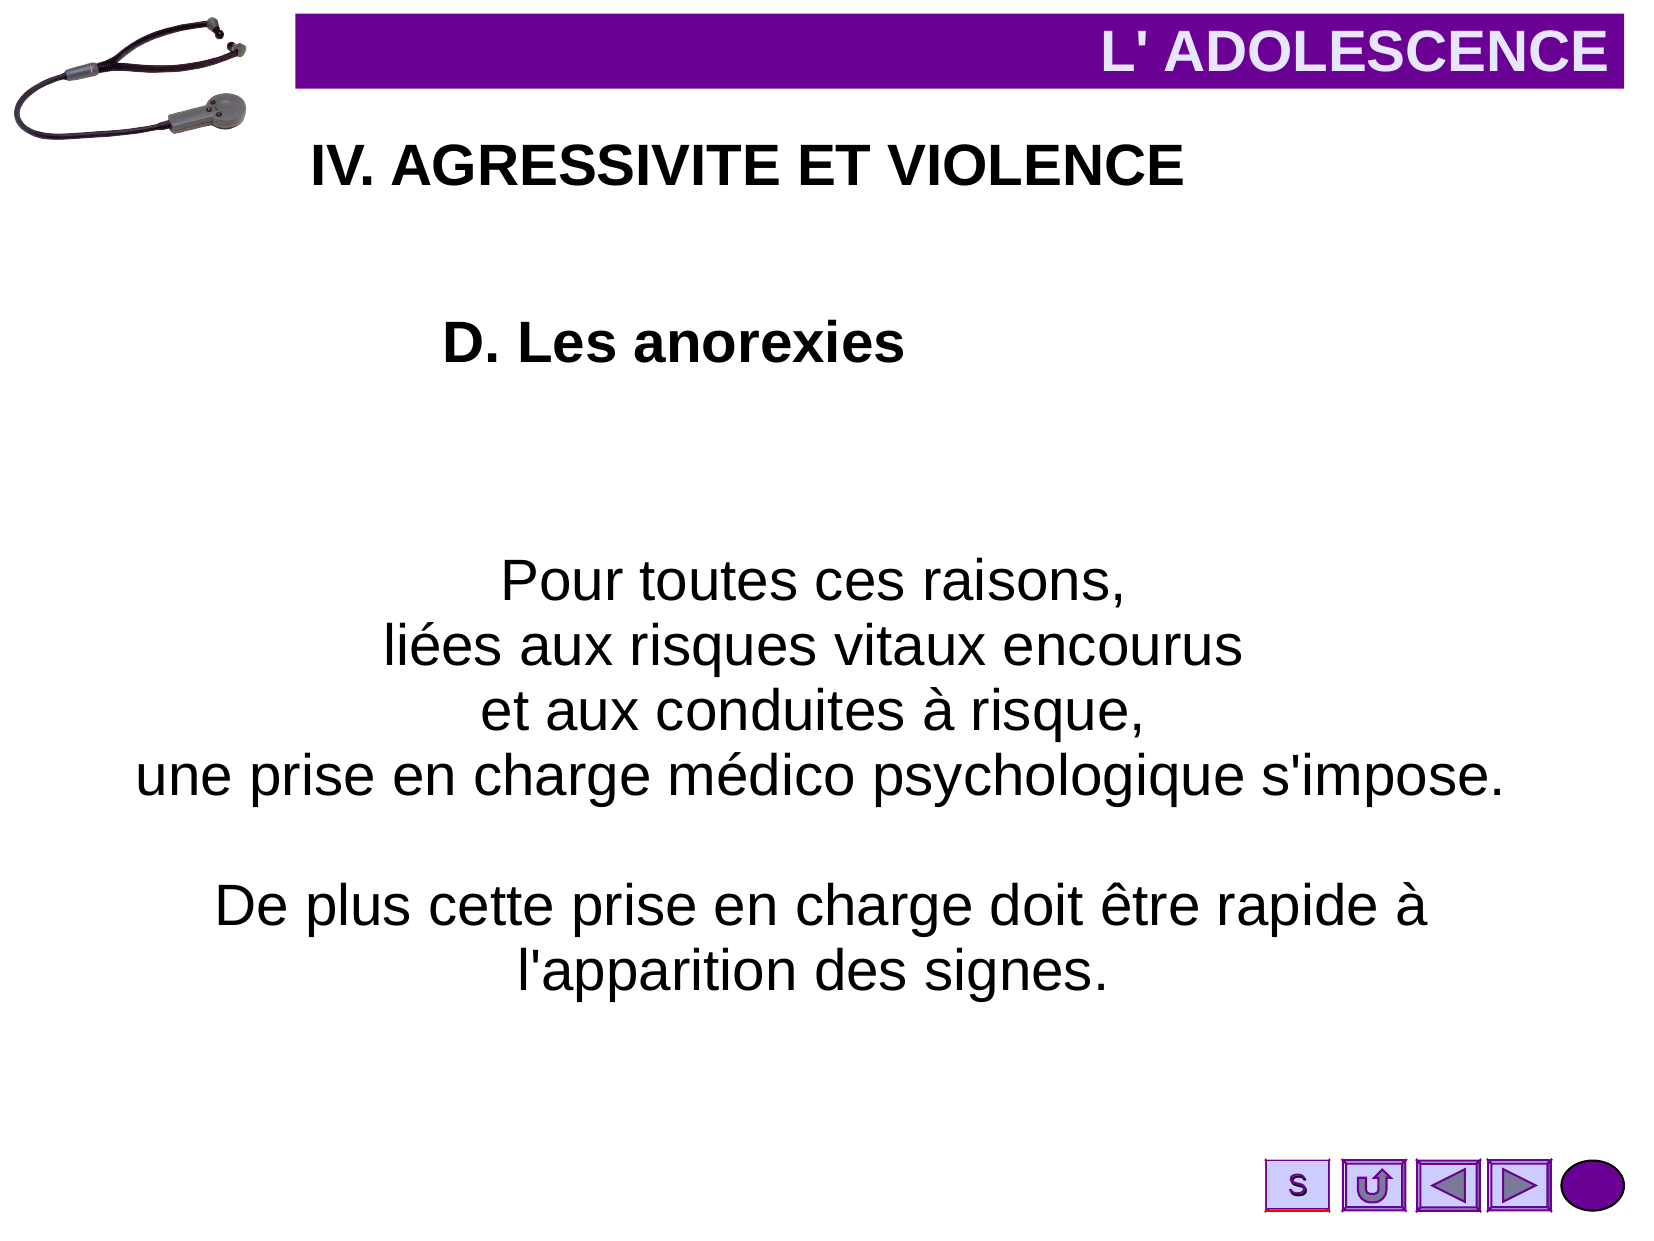

L' ADOLESCENCE
IV. AGRESSIVITE ET VIOLENCE
D. Les anorexies
Pour toutes ces raisons,
liées aux risques vitaux encourus
et aux conduites à risque,
une prise en charge médico psychologique s'impose.
De plus cette prise en charge doit être rapide à l'apparition des signes.